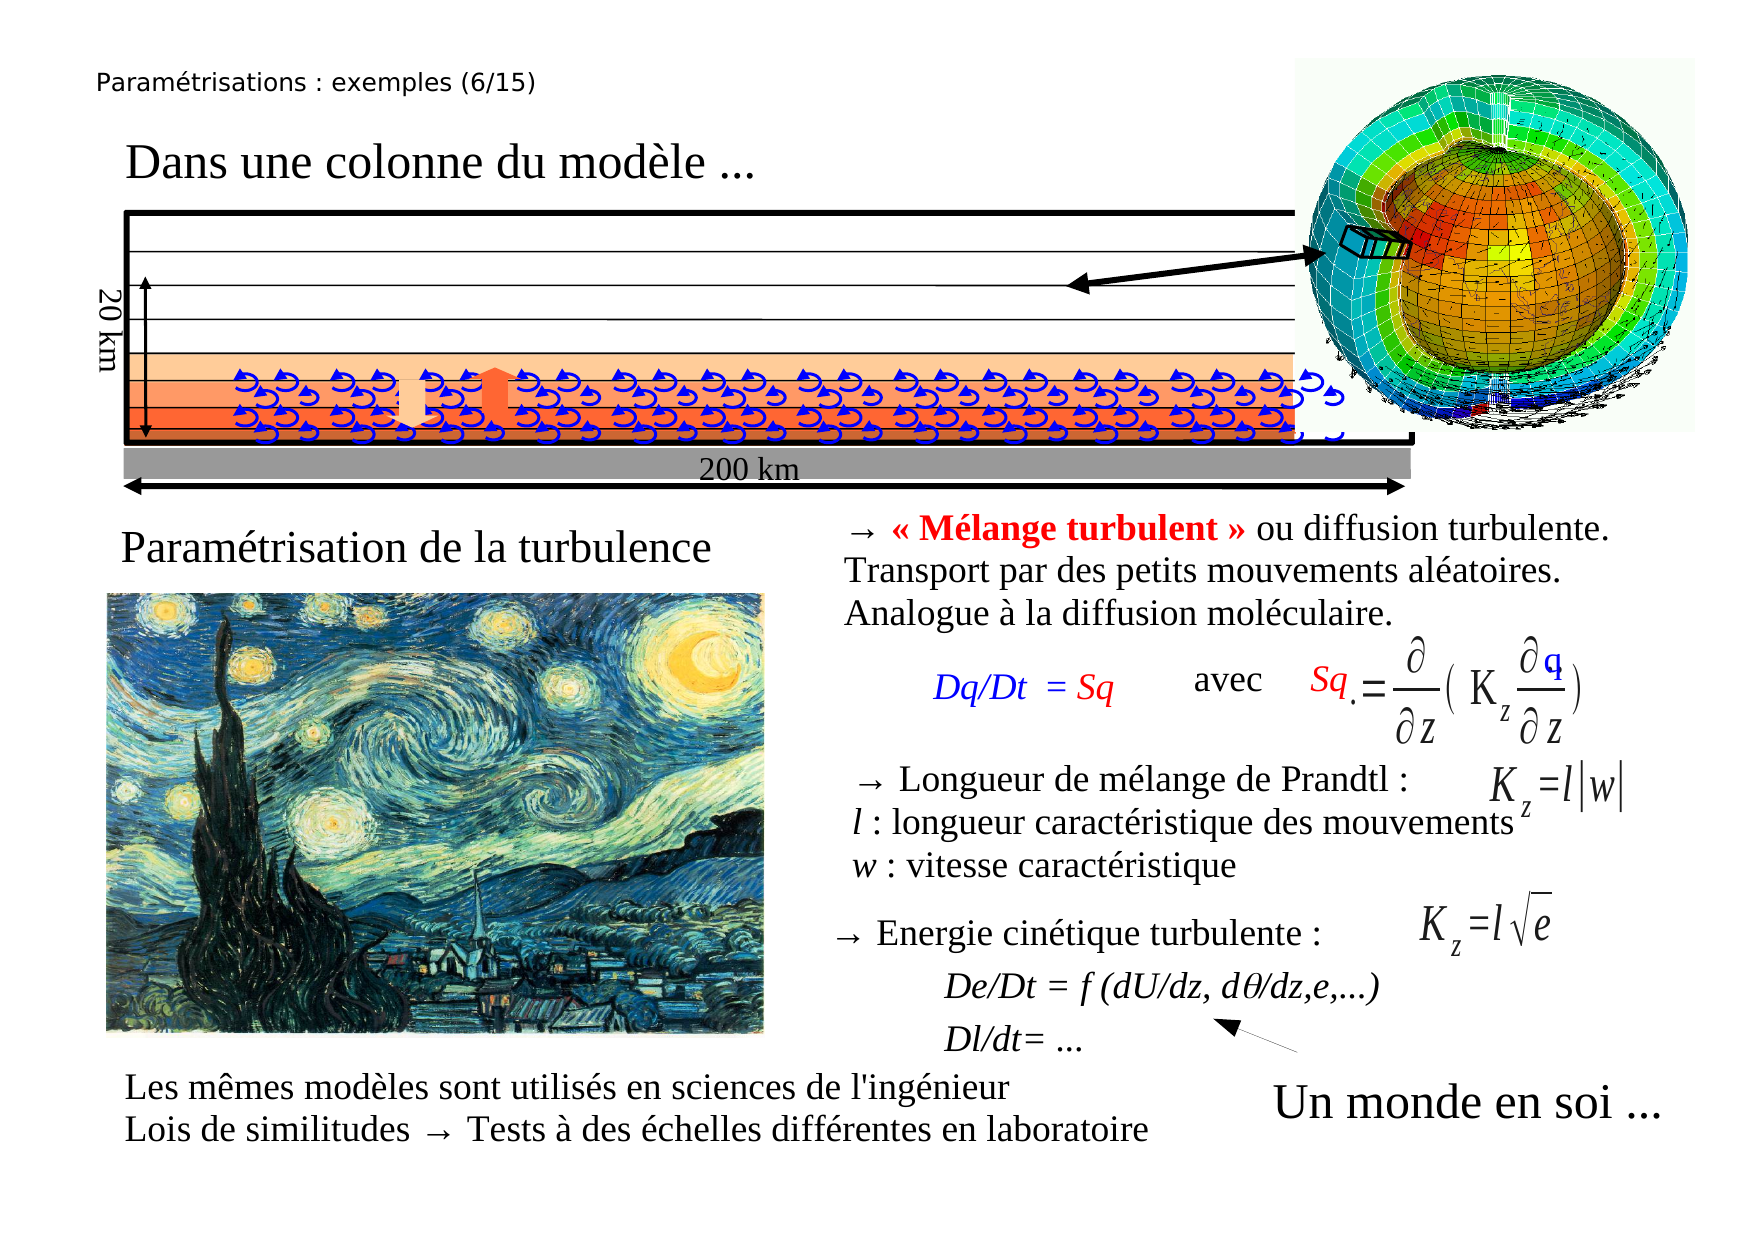

Paramétrisations : exemples (6/15)
Dans une colonne du modèle ...‏
20 km
200 km
→ « Mélange turbulent » ou diffusion turbulente.
Transport par des petits mouvements aléatoires.
Analogue à la diffusion moléculaire.
Paramétrisation de la turbulence
q
avec Sq
Dq/Dt = Sq
→ Longueur de mélange de Prandtl :
l : longueur caractéristique des mouvements
w : vitesse caractéristique ‏
→ Energie cinétique turbulente :‏
De/Dt = f (dU/dz, dq/dz,e,...)
Dl/dt= ...
Les mêmes modèles sont utilisés en sciences de l'ingénieur
Lois de similitudes → Tests à des échelles différentes en laboratoire
Un monde en soi ...